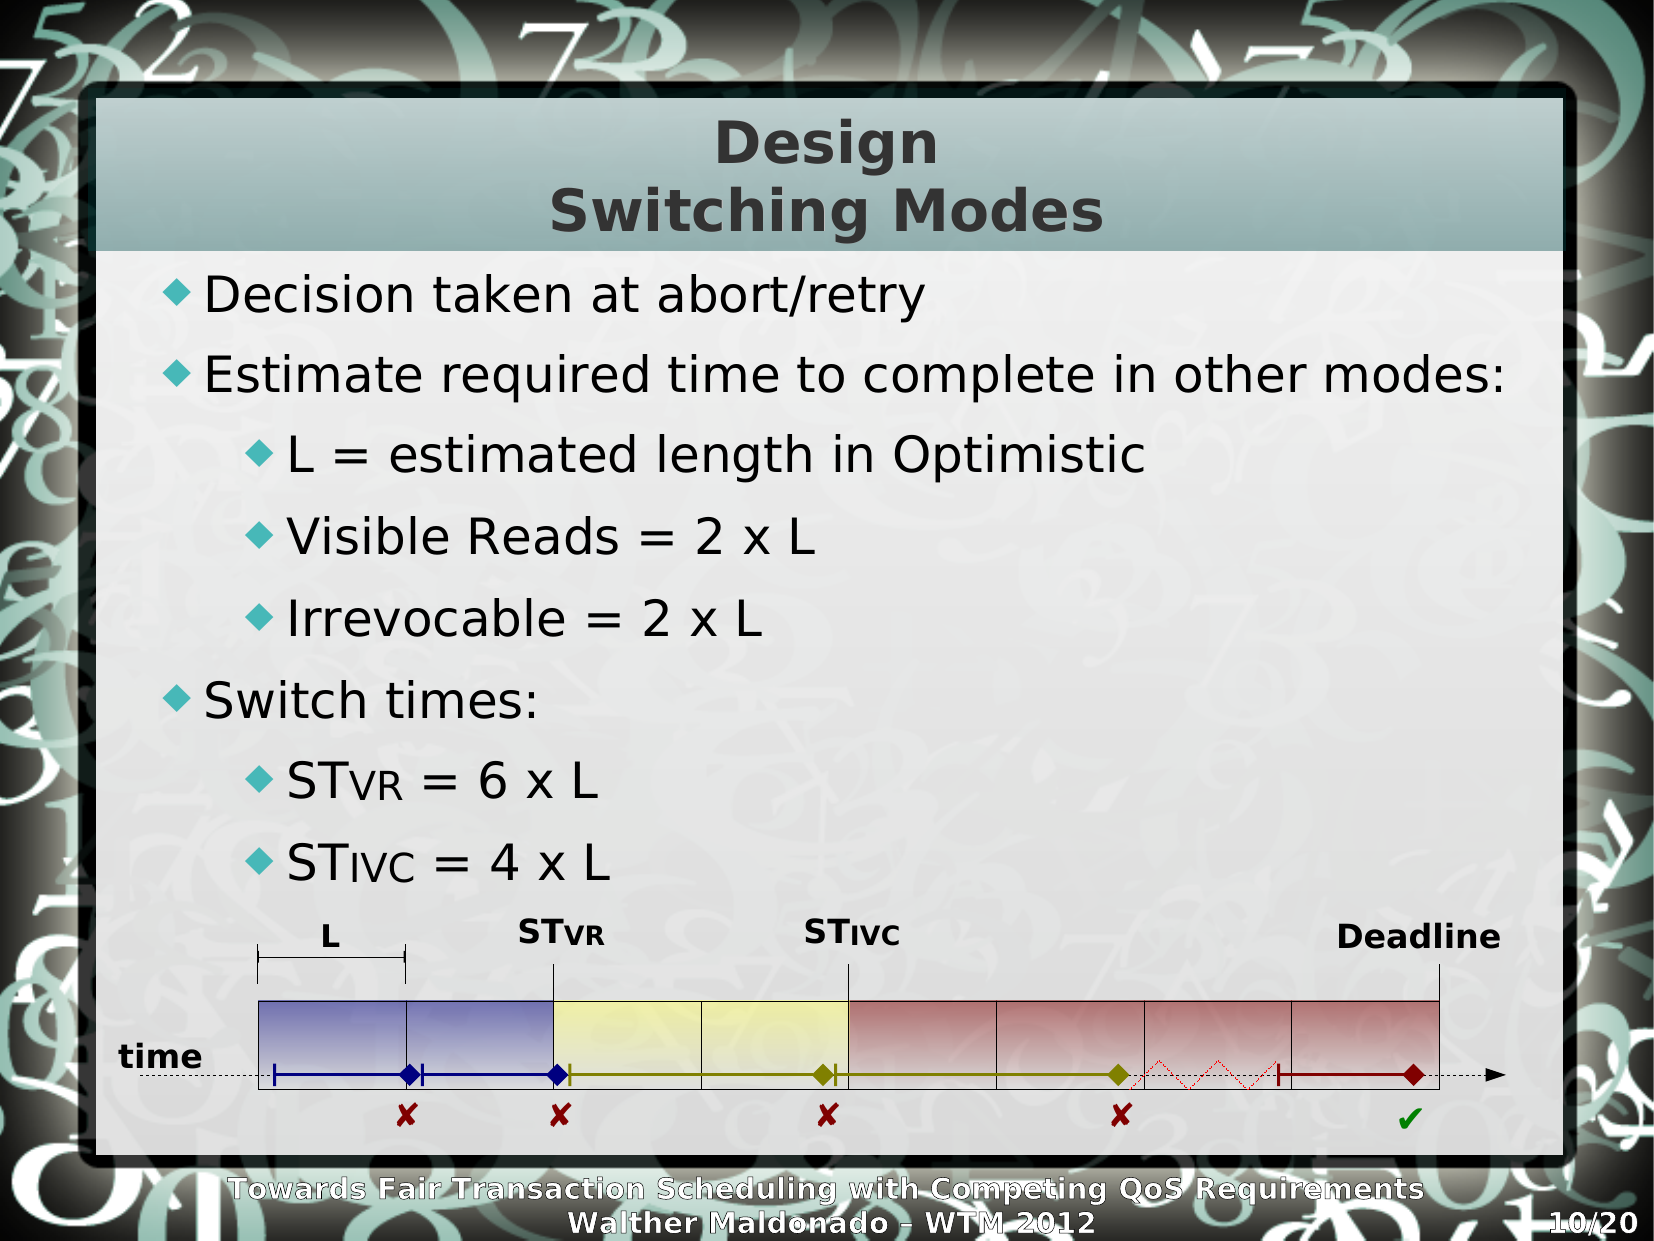

# Design Switching Modes
Decision taken at abort/retry
Estimate required time to complete in other modes:
L = estimated length in Optimistic
Visible Reads = 2 x L
Irrevocable = 2 x L
Switch times:
STVR = 6 x L
STIVC = 4 x L
STVR
STIVC
Deadline
time
✔
✘
✘
✘
✘
10